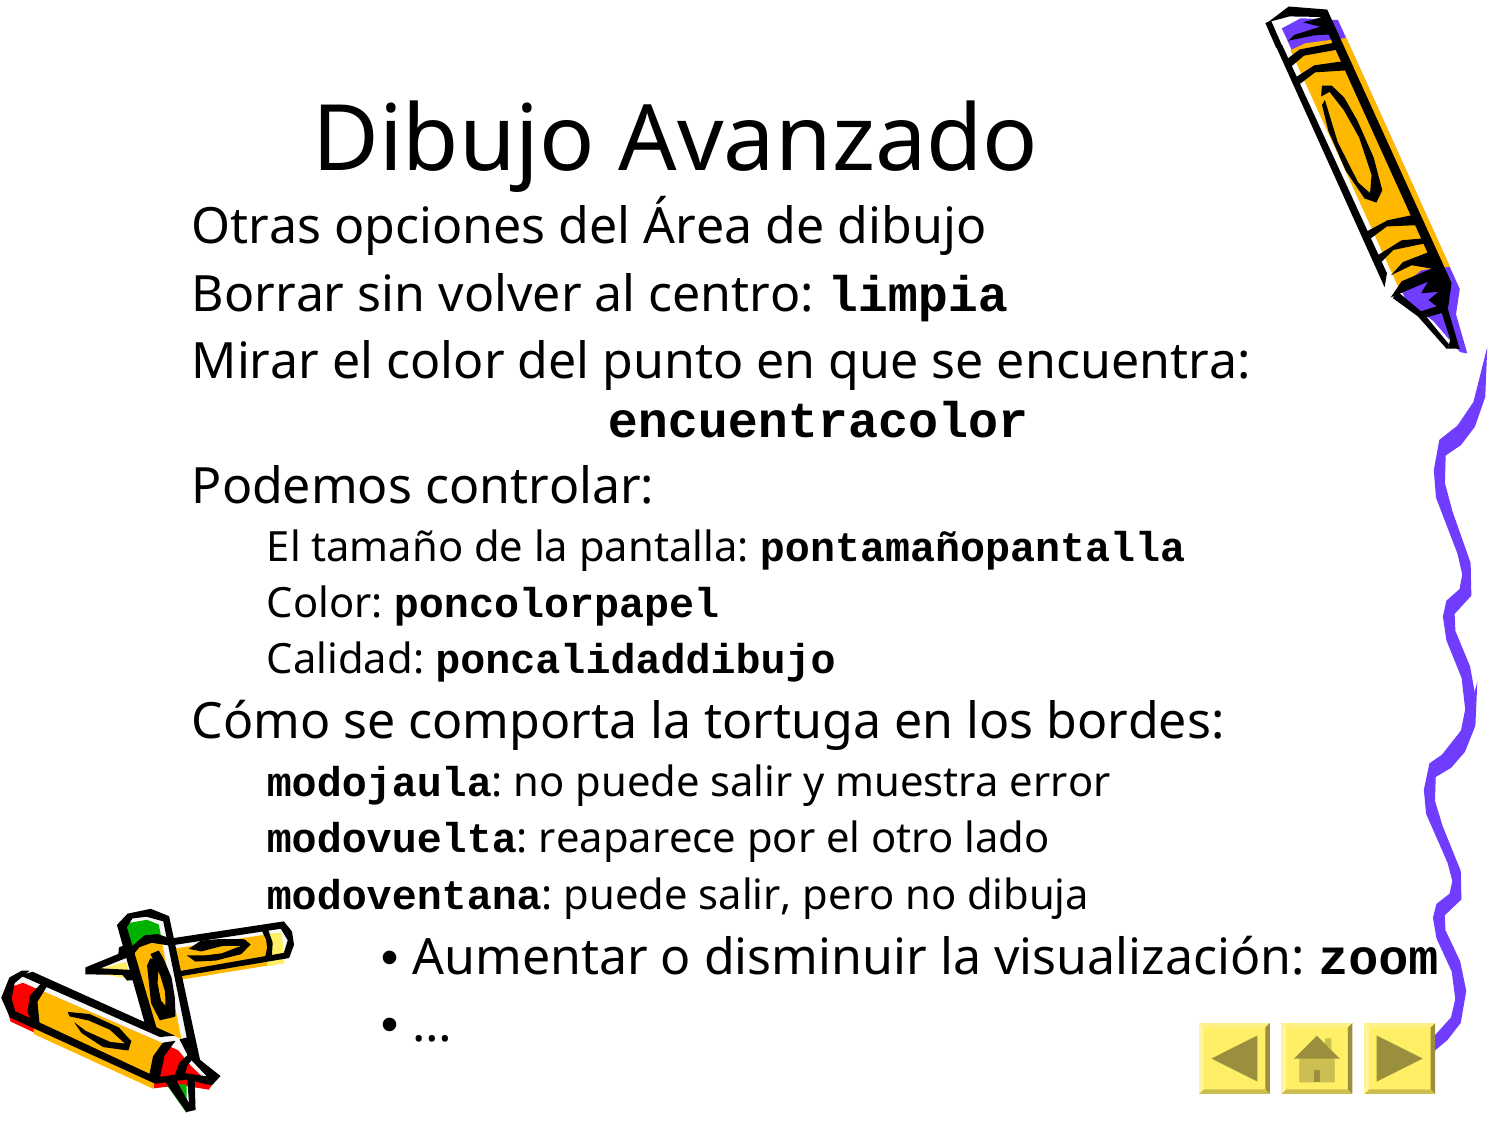

# Dibujo Avanzado
Otras opciones del Área de dibujo
Borrar sin volver al centro: limpia
Mirar el color del punto en que se encuentra:
encuentracolor
Podemos controlar:
El tamaño de la pantalla: pontamañopantalla
Color: poncolorpapel
Calidad: poncalidaddibujo
Cómo se comporta la tortuga en los bordes:
modojaula: no puede salir y muestra error
modovuelta: reaparece por el otro lado
modoventana: puede salir, pero no dibuja
		 • Aumentar o disminuir la visualización: zoom
		 • …